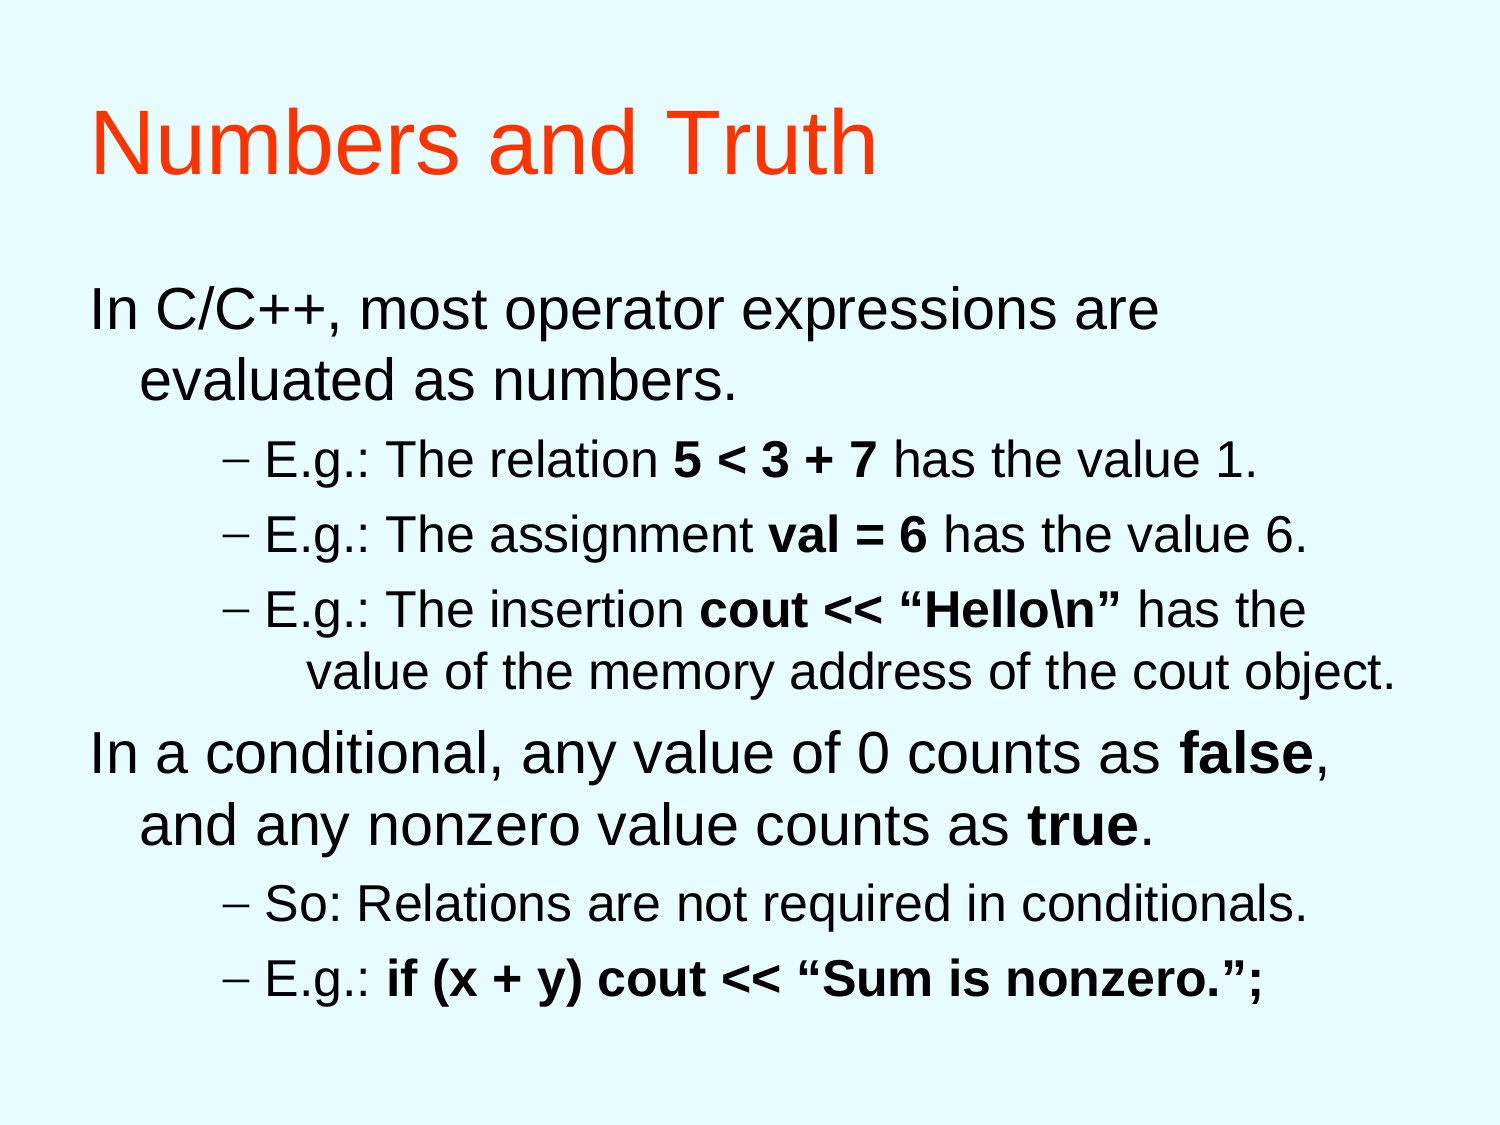

# Numbers and Truth
In C/C++, most operator expressions are evaluated as numbers.
E.g.: The relation 5 < 3 + 7 has the value 1.
E.g.: The assignment val = 6 has the value 6.
E.g.: The insertion cout << “Hello\n” has the value of the memory address of the cout object.
In a conditional, any value of 0 counts as false, and any nonzero value counts as true.
So: Relations are not required in conditionals.
E.g.: if (x + y) cout << “Sum is nonzero.”;